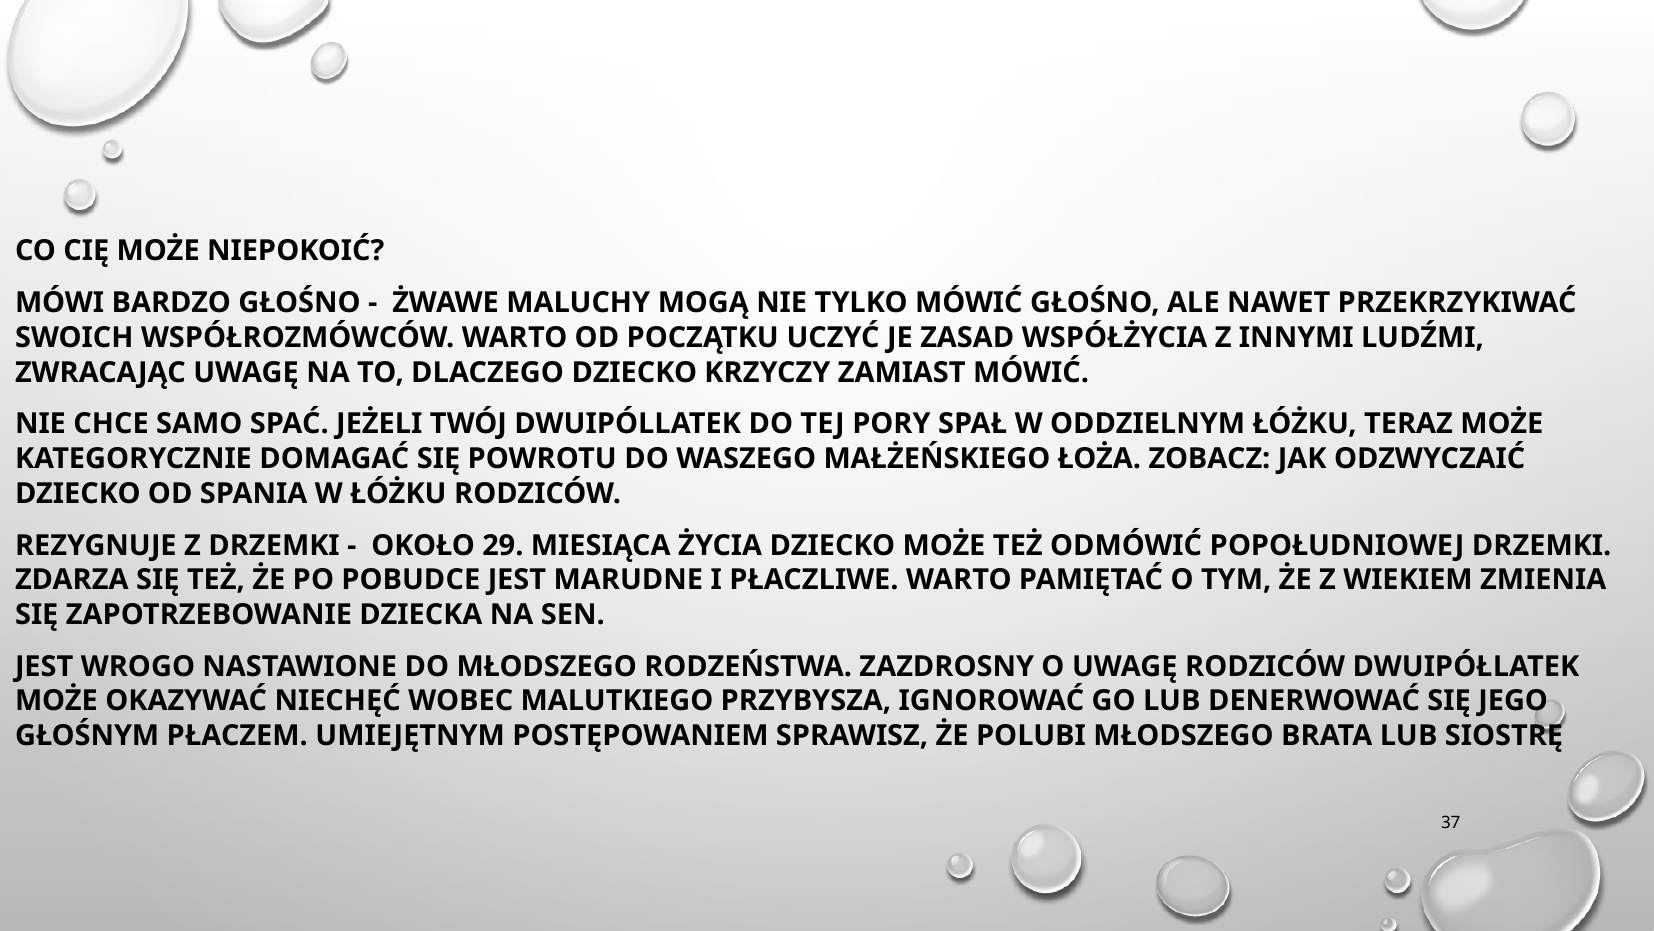

# Co cię może niepokoić?
Mówi bardzo głośno - żwawe maluchy mogą nie tylko mówić głośno, ale nawet przekrzykiwać swoich współrozmówców. Warto od początku uczyć je zasad współżycia z innymi ludźmi, zwracając uwagę na to, dlaczego dziecko krzyczy zamiast mówić.
Nie chce samo spać. Jeżeli twój dwuipóllatek do tej pory spał w oddzielnym łóżku, teraz może kategorycznie domagać się powrotu do waszego małżeńskiego łoża. Zobacz: jak odzwyczaić dziecko od spania w łóżku rodziców.
Rezygnuje z drzemki - Około 29. miesiąca życia dziecko może też odmówić popołudniowej drzemki. Zdarza się też, że po pobudce jest marudne i płaczliwe. Warto pamiętać o tym, że z wiekiem zmienia się zapotrzebowanie dziecka na sen.
Jest wrogo nastawione do młodszego rodzeństwa. Zazdrosny o uwagę rodziców dwuipółlatek może okazywać niechęć wobec malutkiego przybysza, ignorować go lub denerwować się jego głośnym płaczem. Umiejętnym postępowaniem sprawisz, że polubi młodszego brata lub siostrę
36